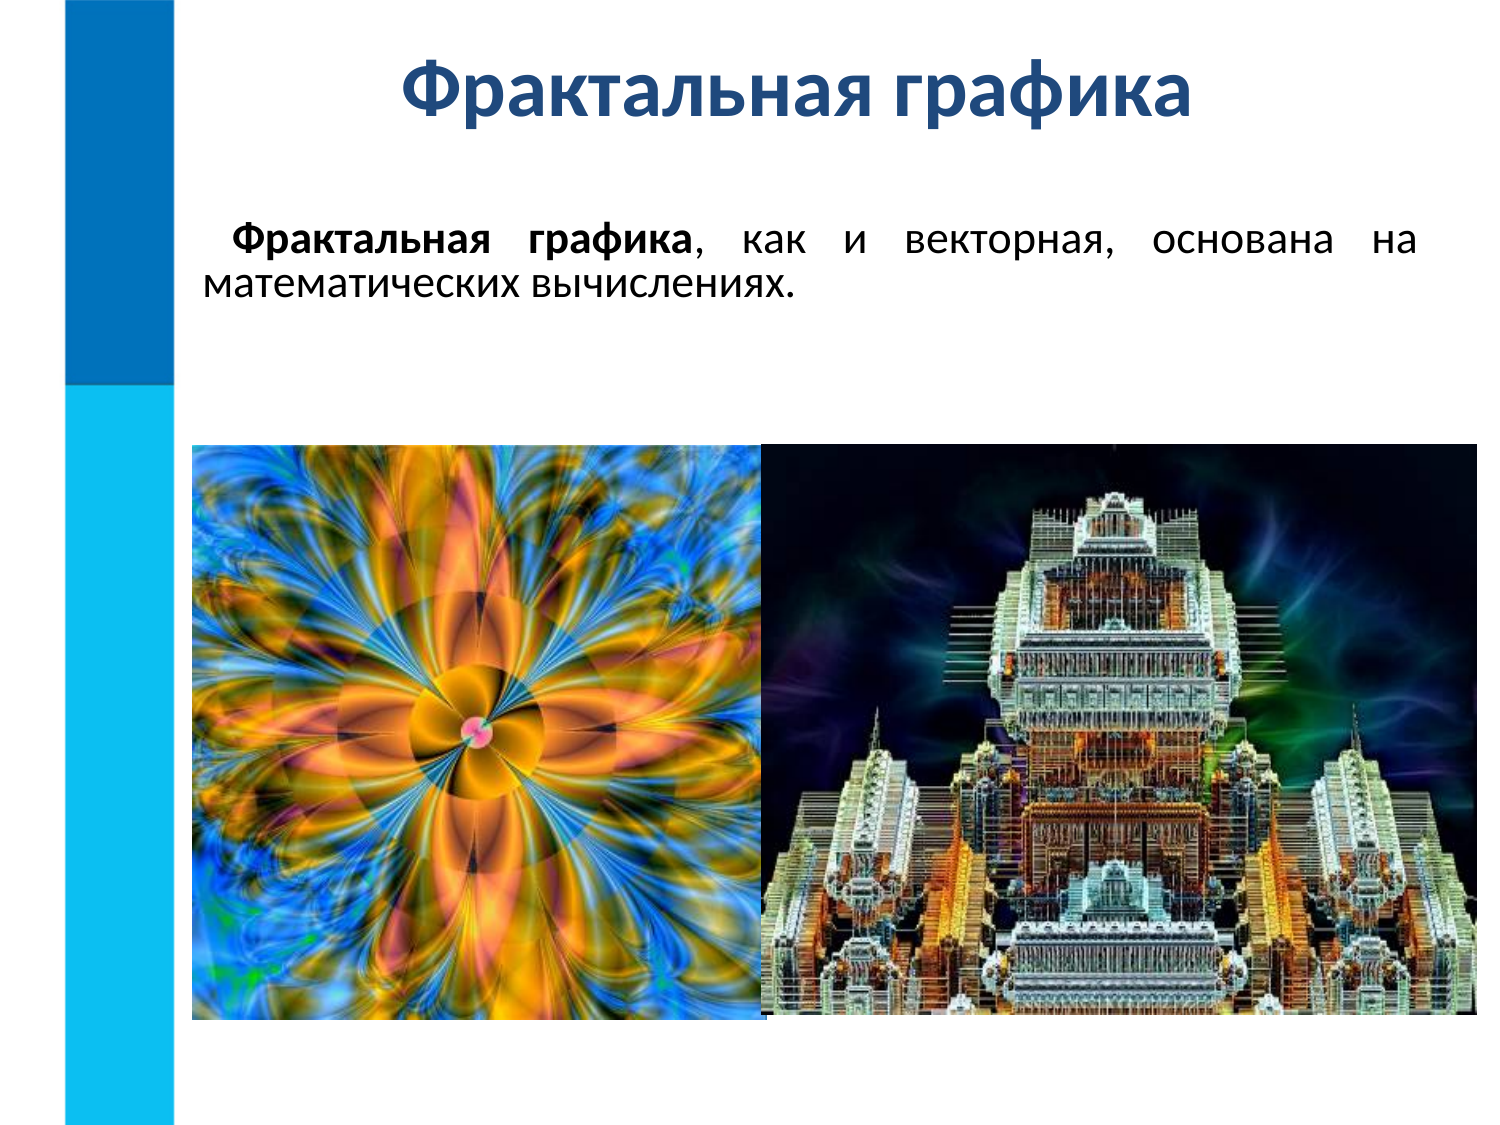

Фрактальная графика
Фрактальная графика, как и векторная, основана на математических вычислениях.